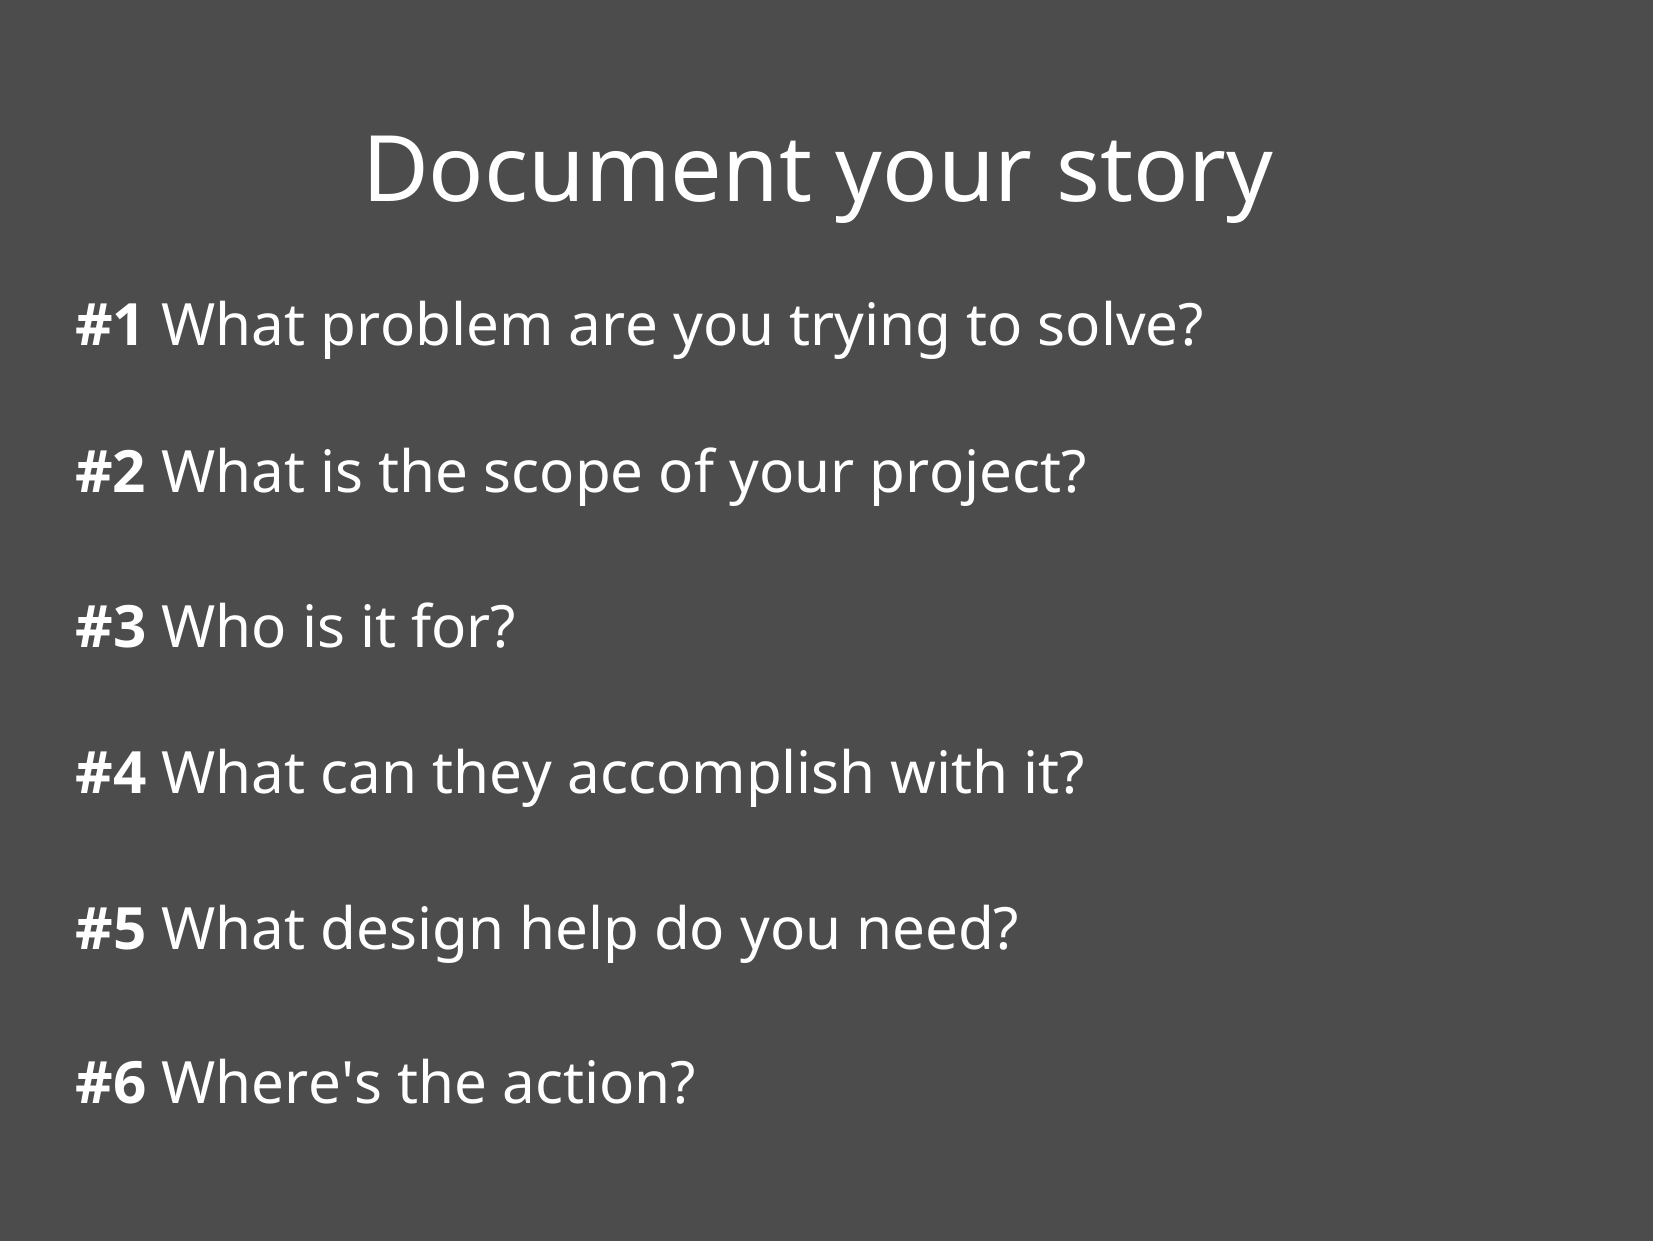

# Document your story
#1 What problem are you trying to solve?
#2 What is the scope of your project?
#3 Who is it for?
#4 What can they accomplish with it?
#5 What design help do you need?
#6 Where's the action?